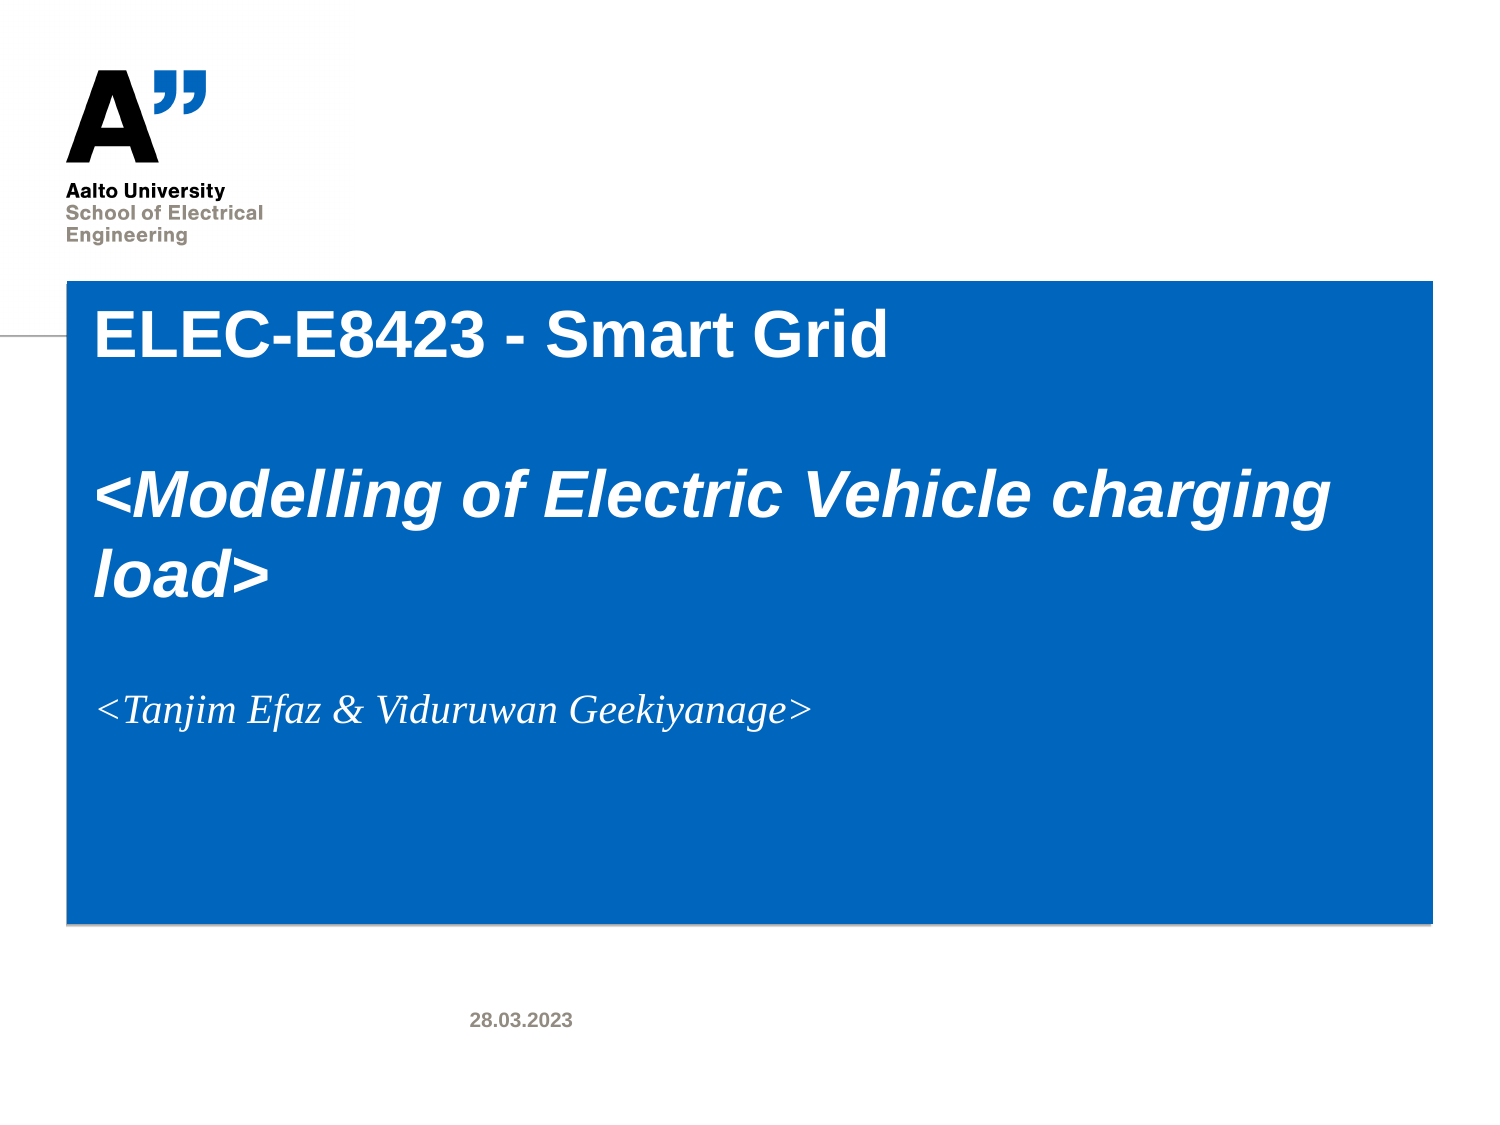

# ELEC-E8423 - Smart Grid <Modelling of Electric Vehicle charging load>
<Tanjim Efaz & Viduruwan Geekiyanage>
28.03.2023